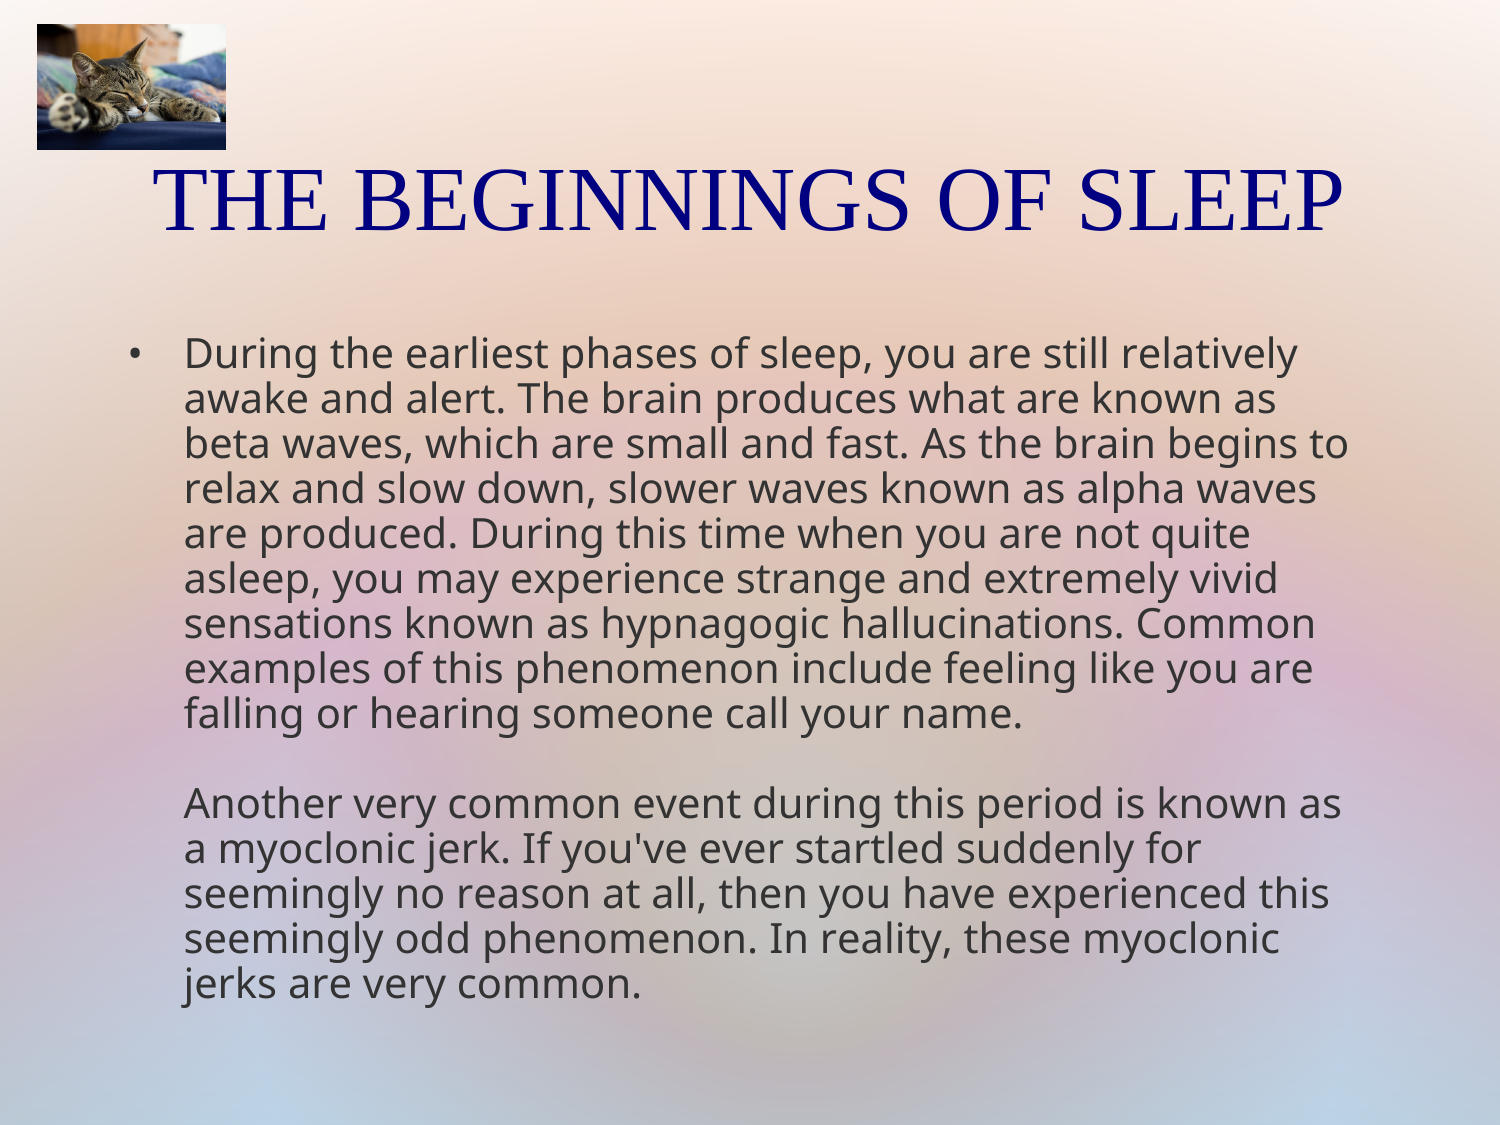

# THE BEGINNINGS OF SLEEP
During the earliest phases of sleep, you are still relatively awake and alert. The brain produces what are known as beta waves, which are small and fast. As the brain begins to relax and slow down, slower waves known as alpha waves are produced. During this time when you are not quite asleep, you may experience strange and extremely vivid sensations known as hypnagogic hallucinations. Common examples of this phenomenon include feeling like you are falling or hearing someone call your name.
Another very common event during this period is known as a myoclonic jerk. If you've ever startled suddenly for seemingly no reason at all, then you have experienced this seemingly odd phenomenon. In reality, these myoclonic jerks are very common.